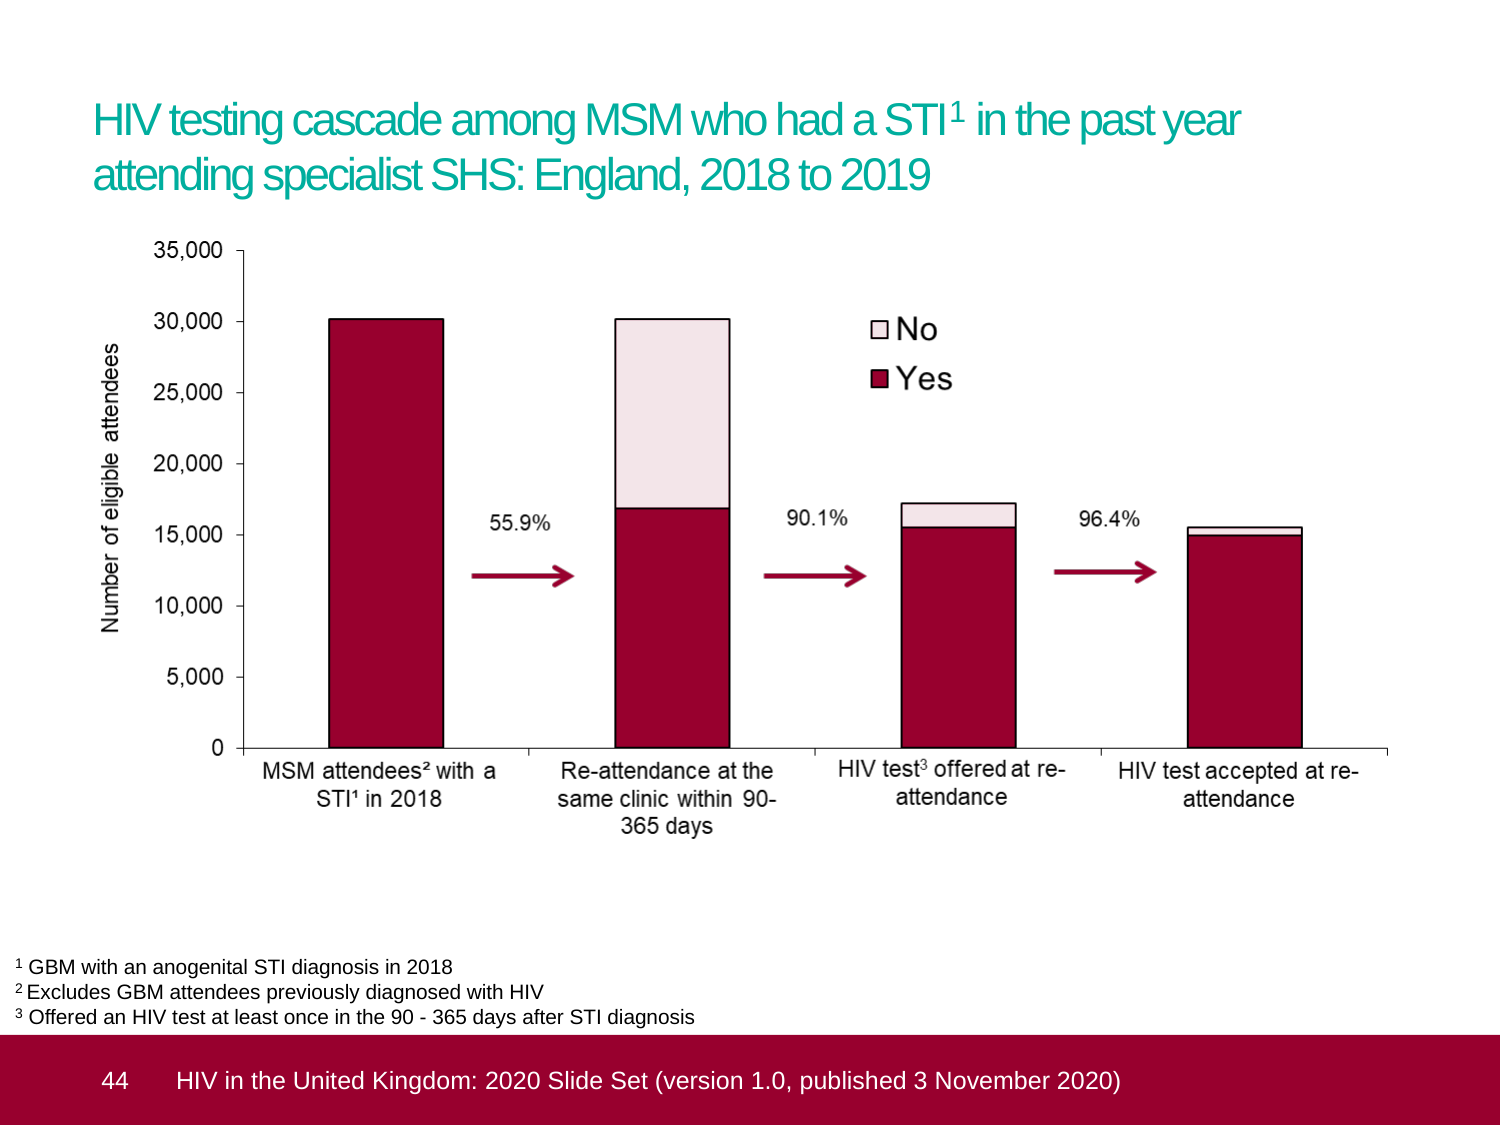

# HIV testing cascade among MSM who had a STI1 in the past year attending specialist SHS: England, 2018 to 2019
1 GBM with an anogenital STI diagnosis in 2018
2 Excludes GBM attendees previously diagnosed with HIV
3 Offered an HIV test at least once in the 90 - 365 days after STI diagnosis
 39
HIV in the United Kingdom: 2020 Slide Set (version 1.0, published 3 November 2020)